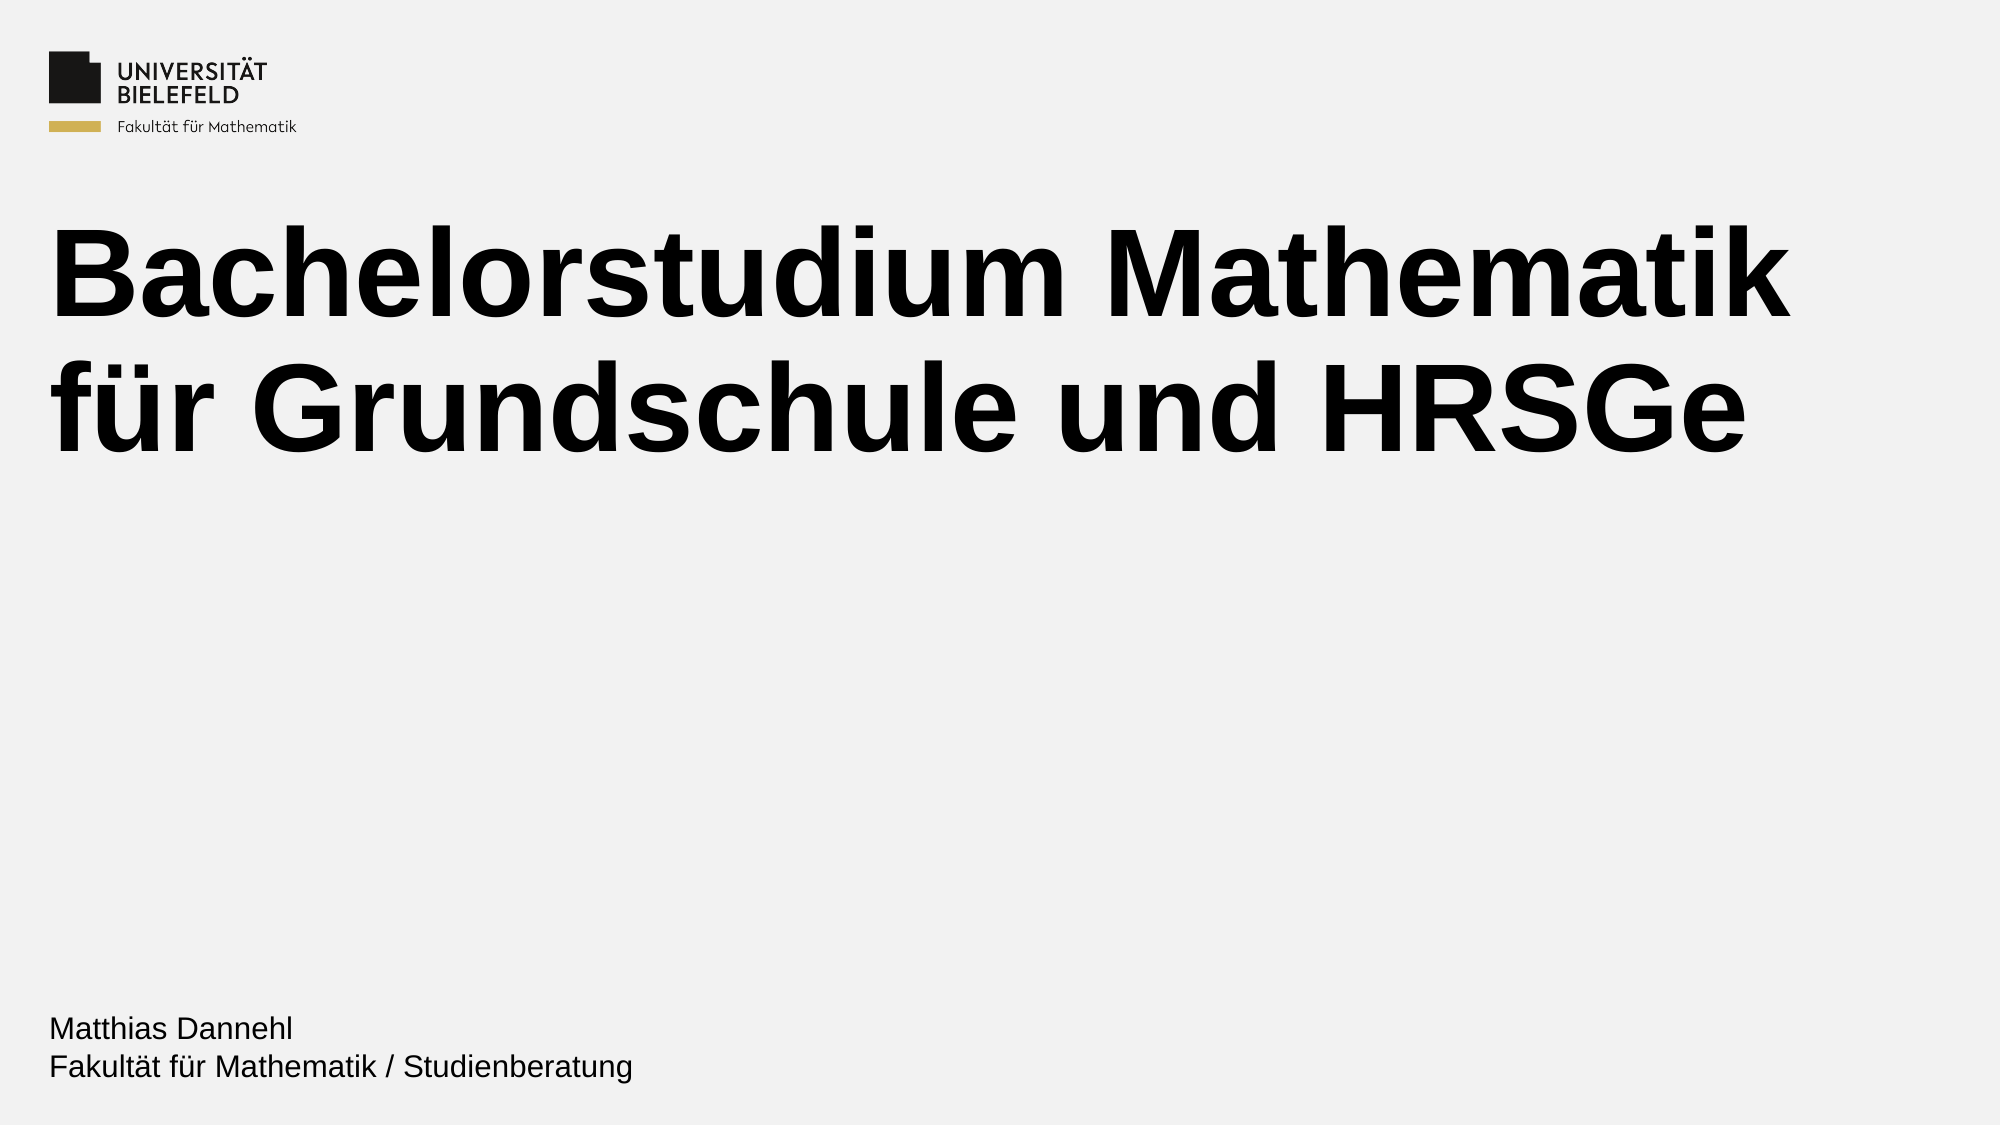

# Bachelorstudium Mathematik für Grundschule und HRSGe
Matthias Dannehl
Fakultät für Mathematik / Studienberatung